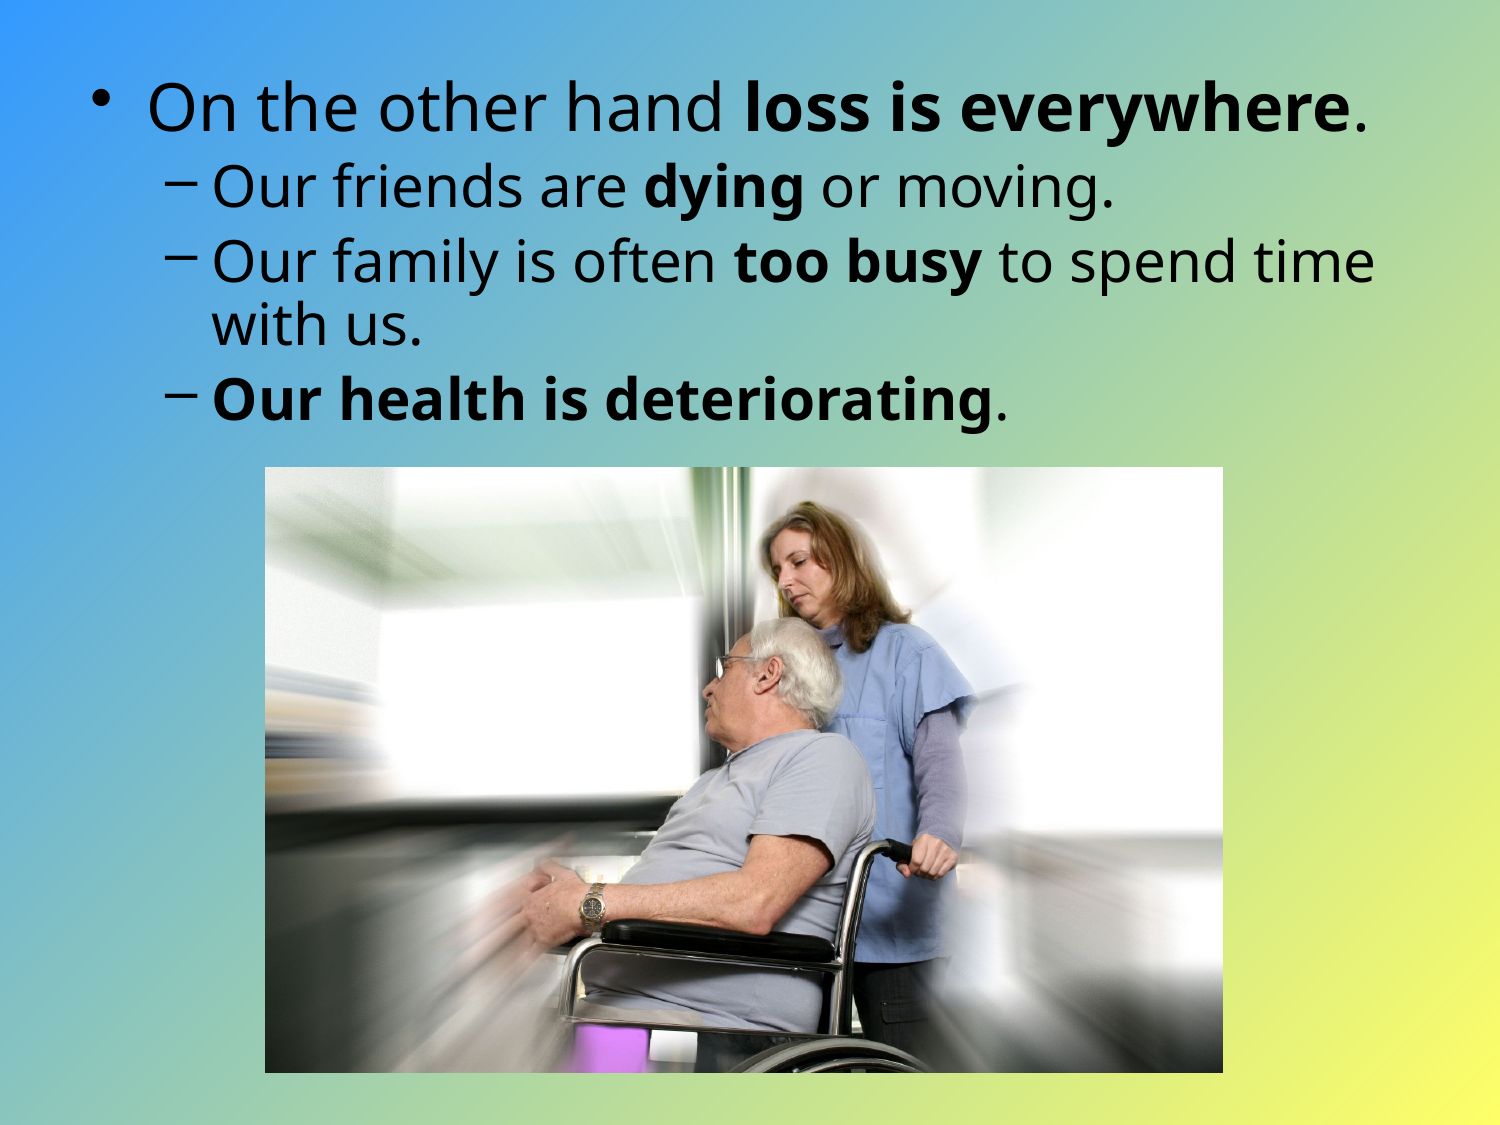

# On the other hand loss is everywhere.
Our friends are dying or moving.
Our family is often too busy to spend time with us.
Our health is deteriorating.